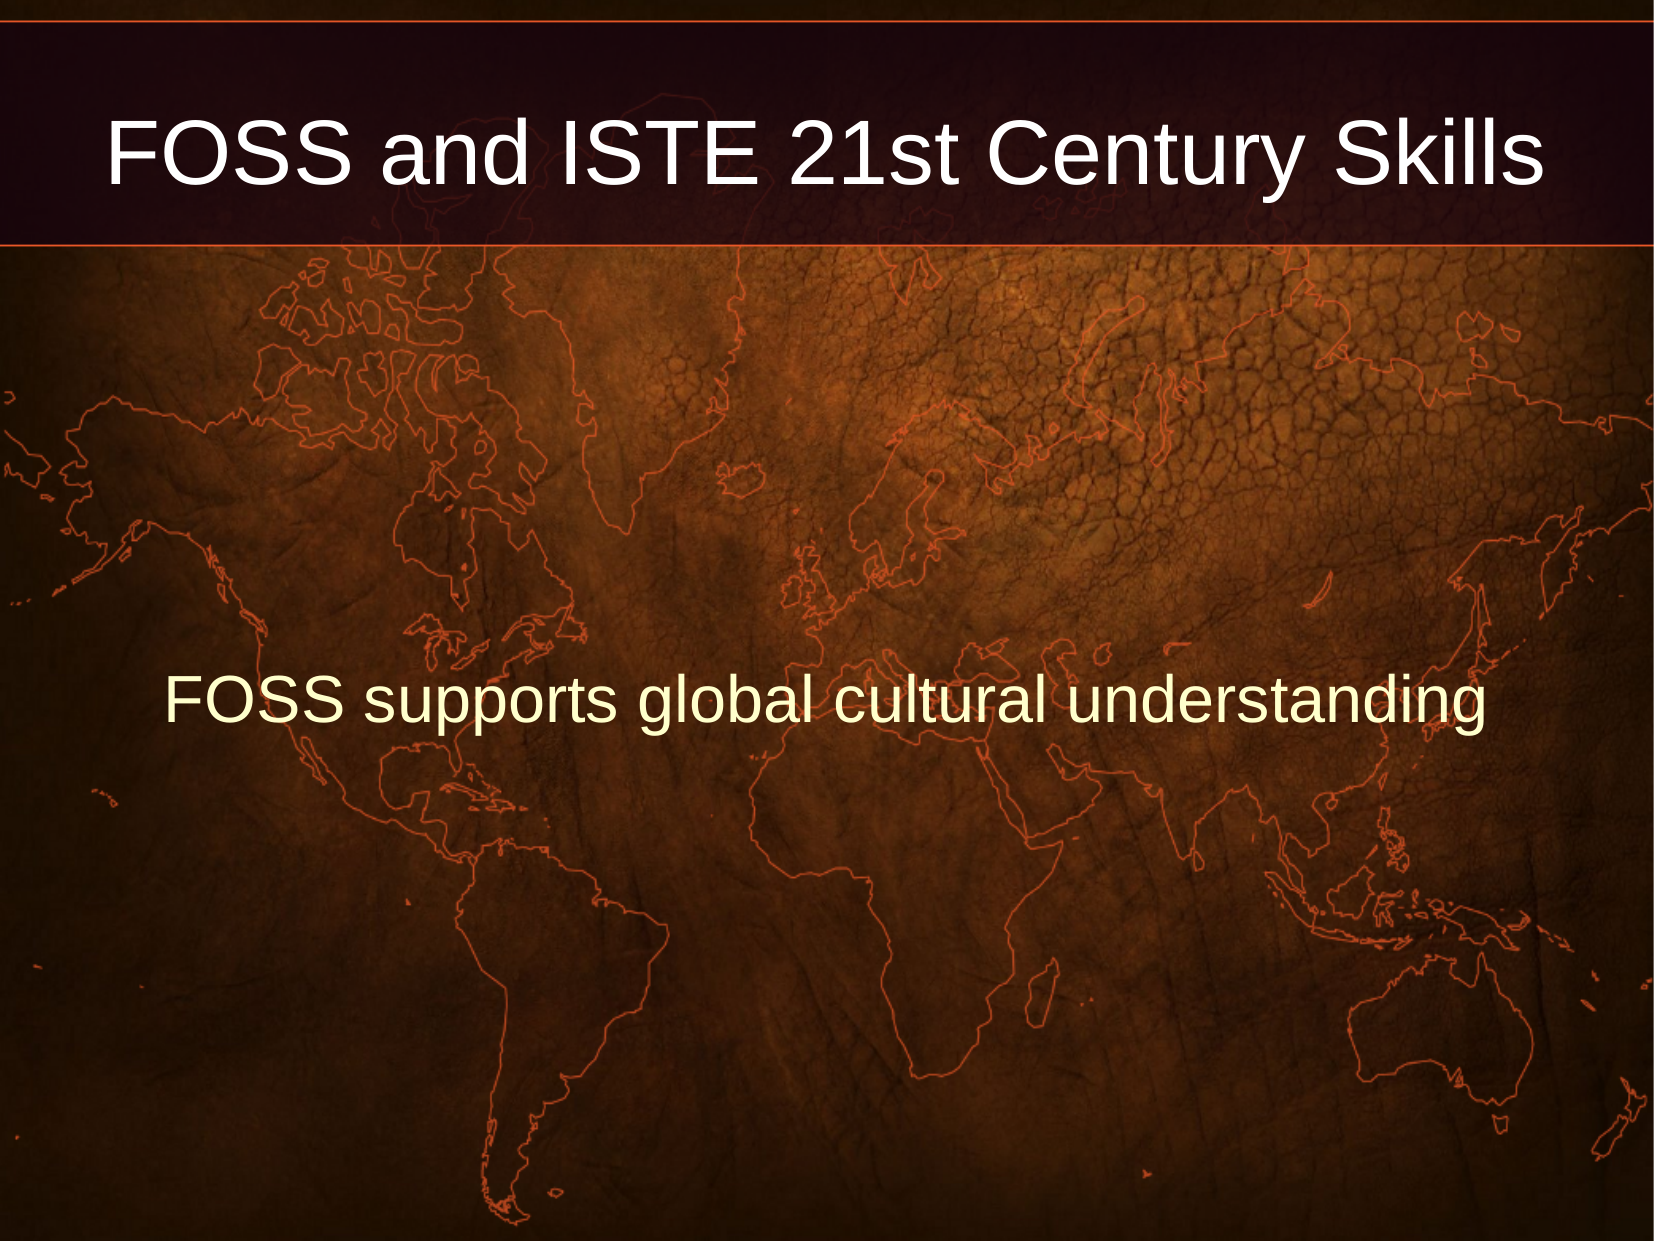

# FOSS and ISTE 21st Century Skills
FOSS supports global cultural understanding